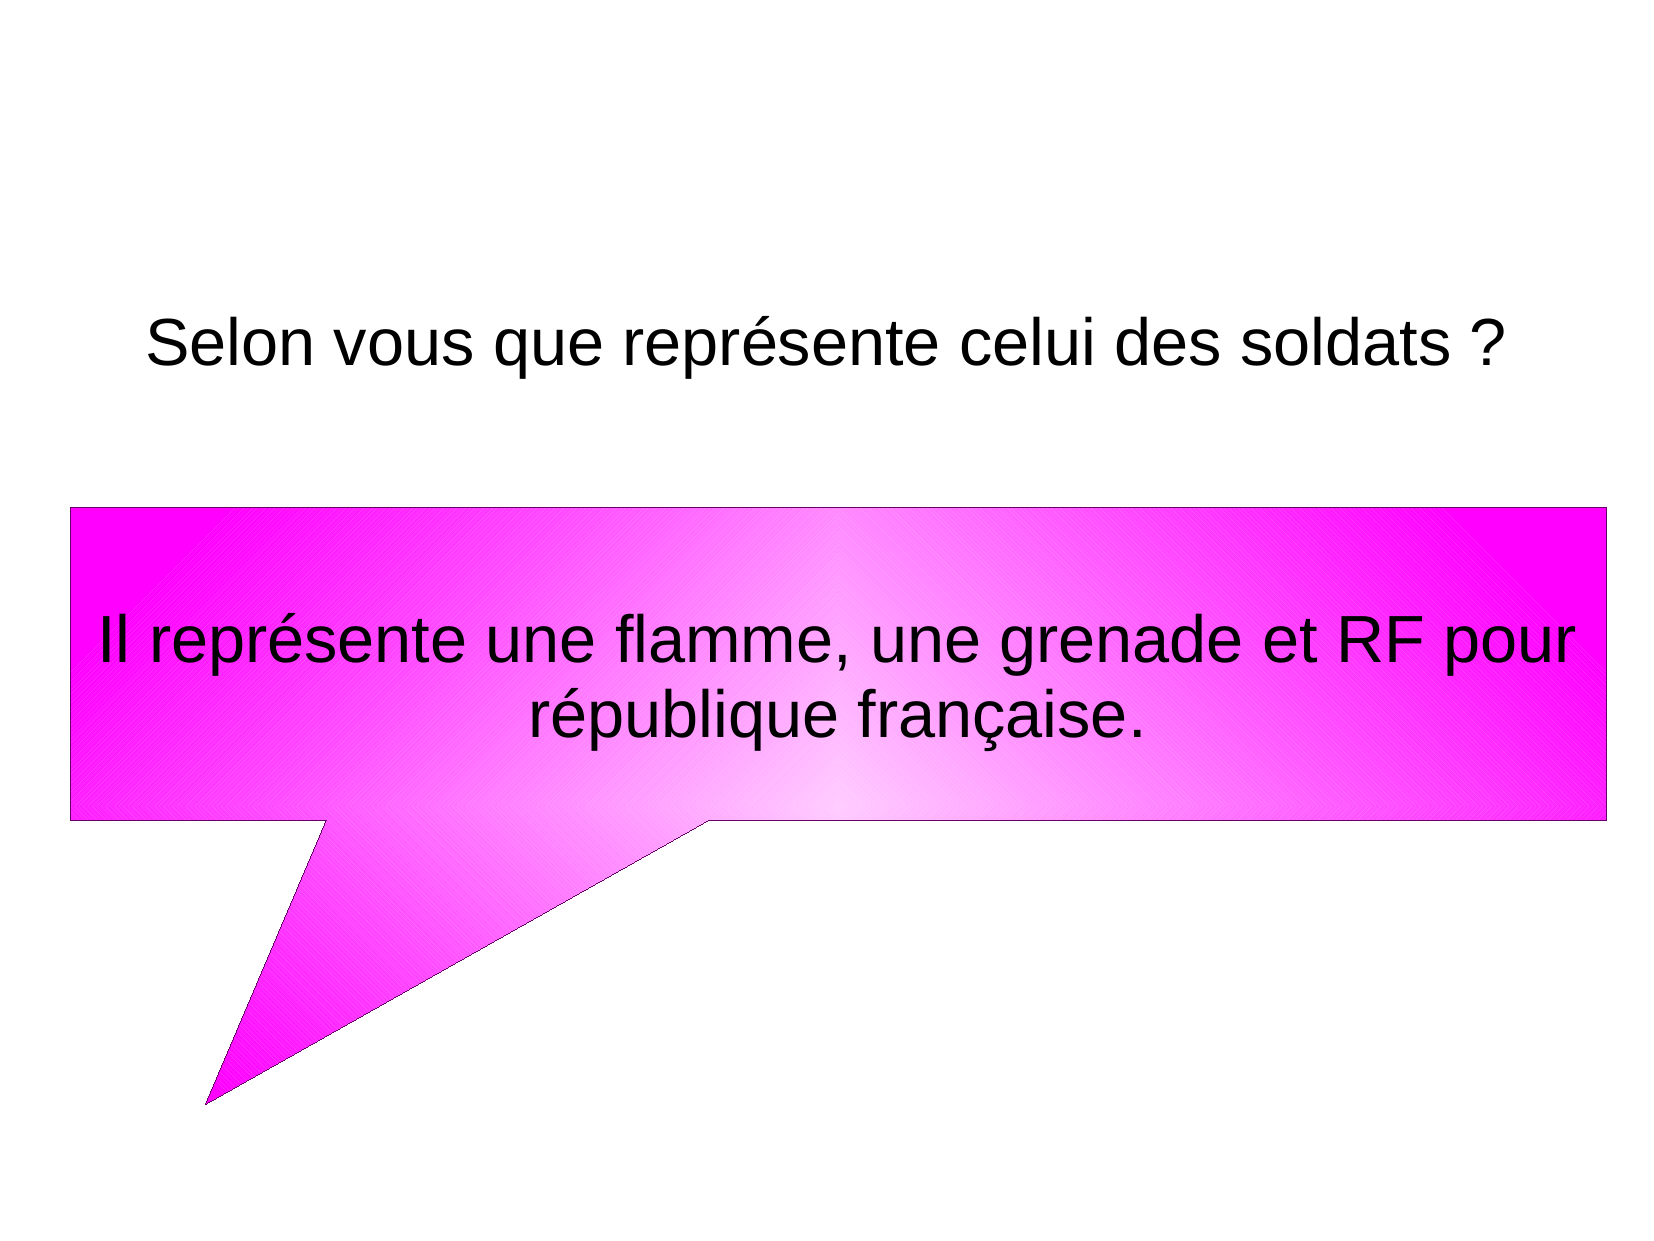

# Selon vous que représente celui des soldats ?
Il représente une flamme, une grenade et RF pour république française.